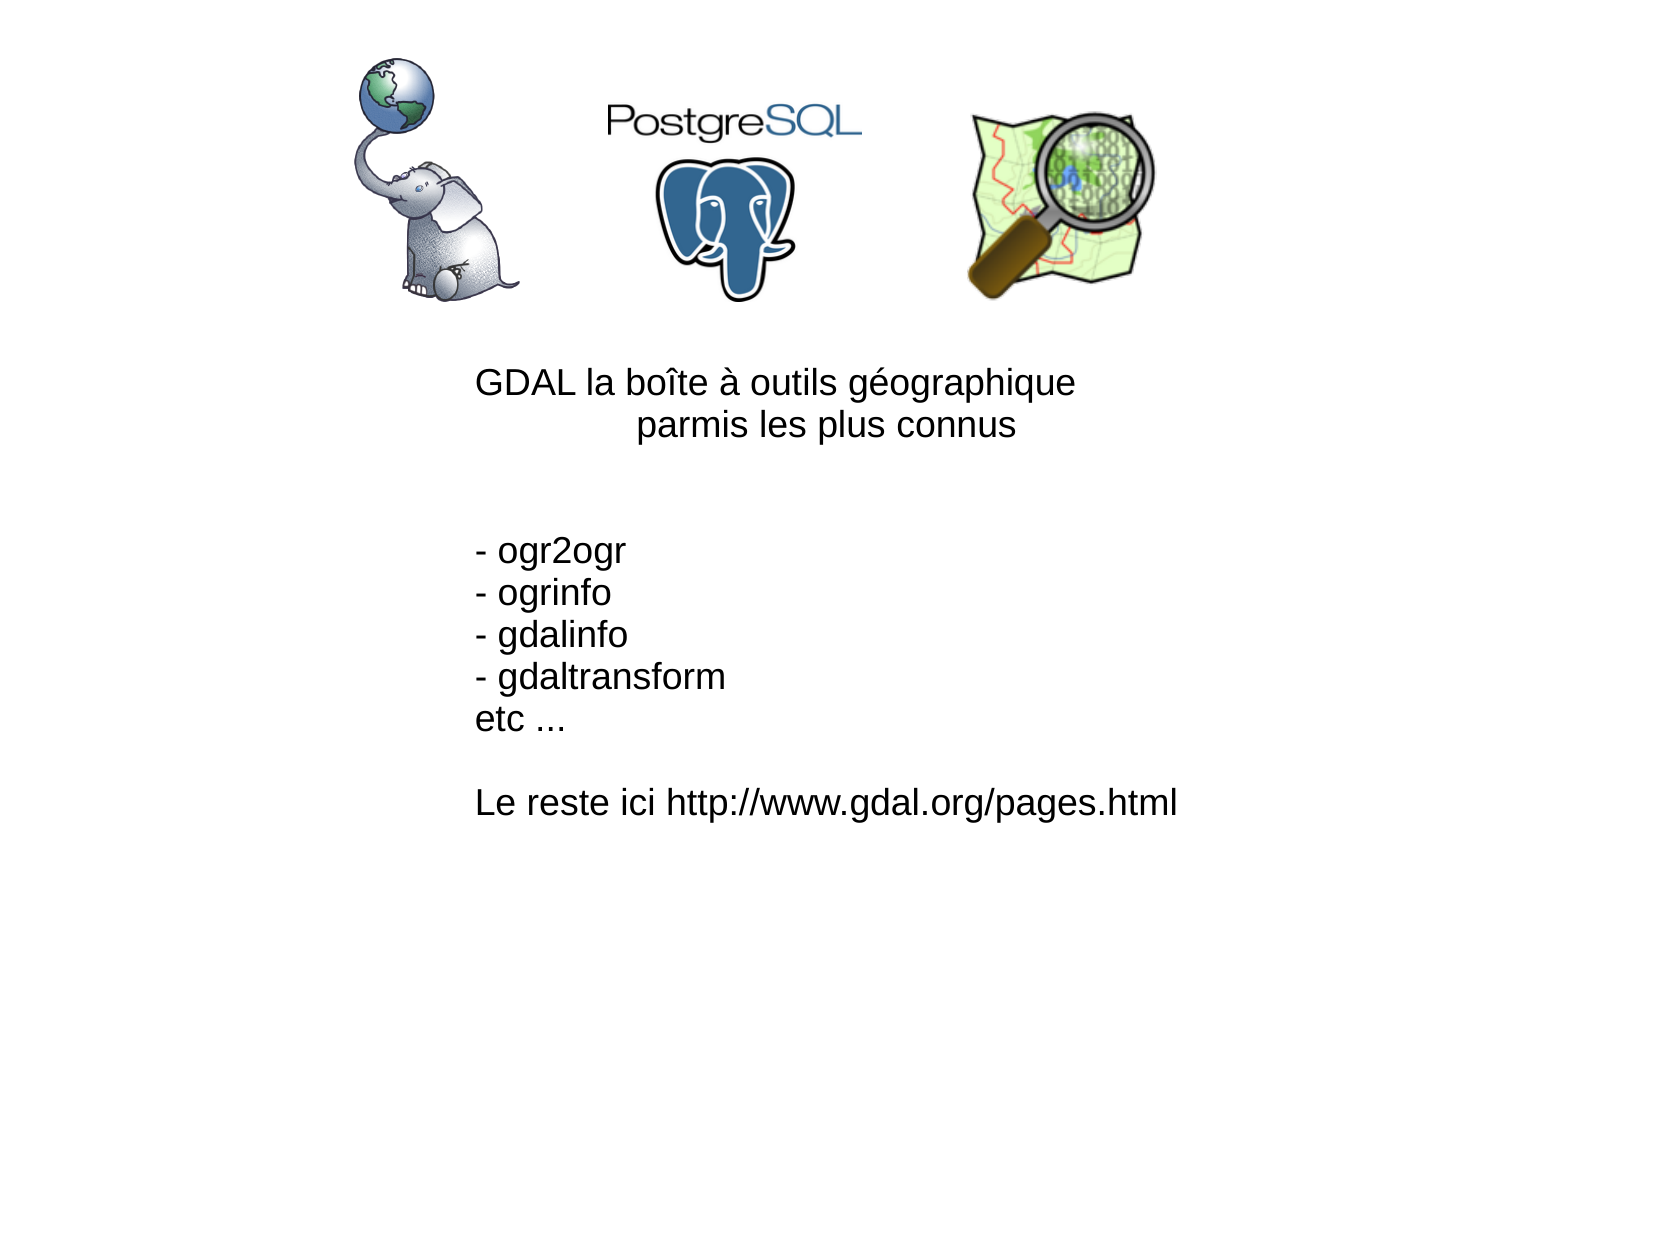

GDAL la boîte à outils géographique
parmis les plus connus
- ogr2ogr
- ogrinfo
- gdalinfo
- gdaltransform
etc ...
Le reste ici http://www.gdal.org/pages.html